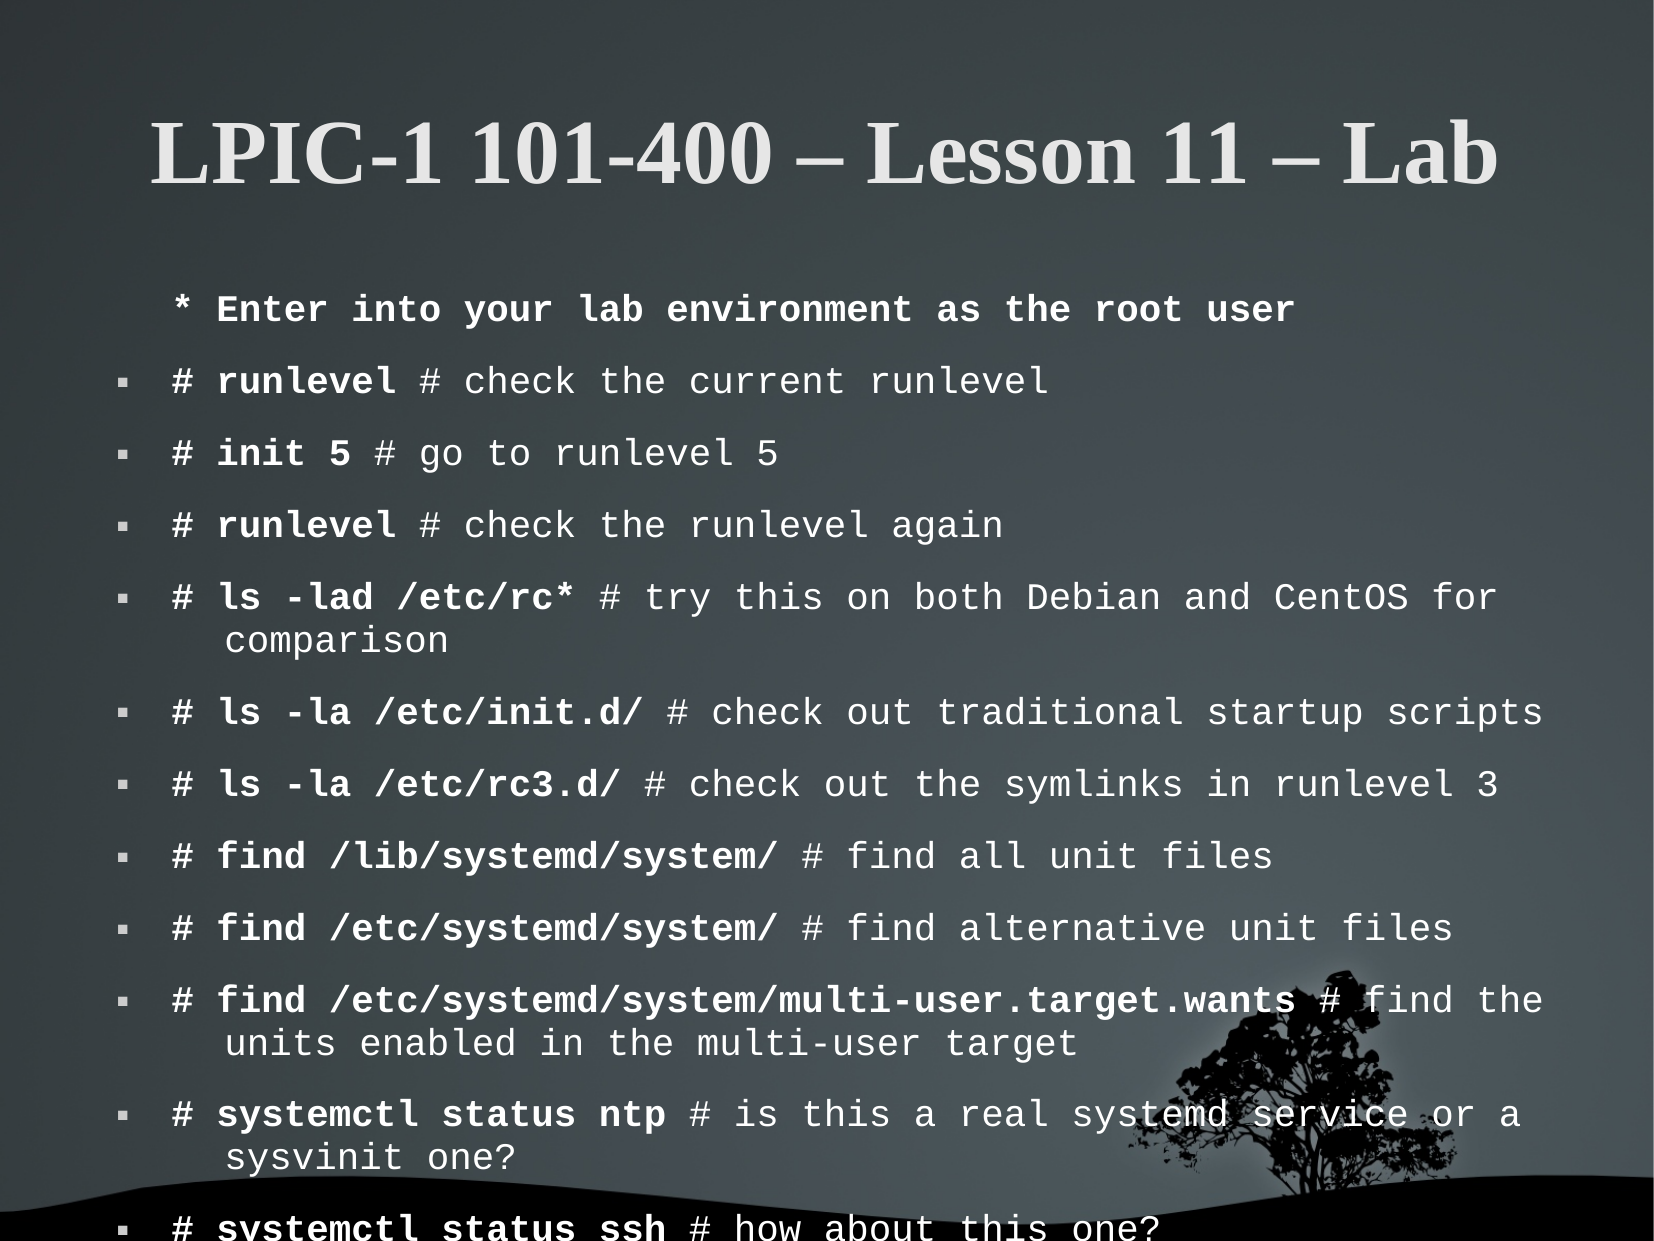

# LPIC-1 101-400 – Lesson 11 – Lab
* Enter into your lab environment as the root user
# runlevel # check the current runlevel
# init 5 # go to runlevel 5
# runlevel # check the runlevel again
# ls -lad /etc/rc* # try this on both Debian and CentOS for comparison
# ls -la /etc/init.d/ # check out traditional startup scripts
# ls -la /etc/rc3.d/ # check out the symlinks in runlevel 3
# find /lib/systemd/system/ # find all unit files
# find /etc/systemd/system/ # find alternative unit files
# find /etc/systemd/system/multi-user.target.wants # find the units enabled in the multi-user target
# systemctl status ntp # is this a real systemd service or a sysvinit one?
# systemctl status ssh # how about this one?